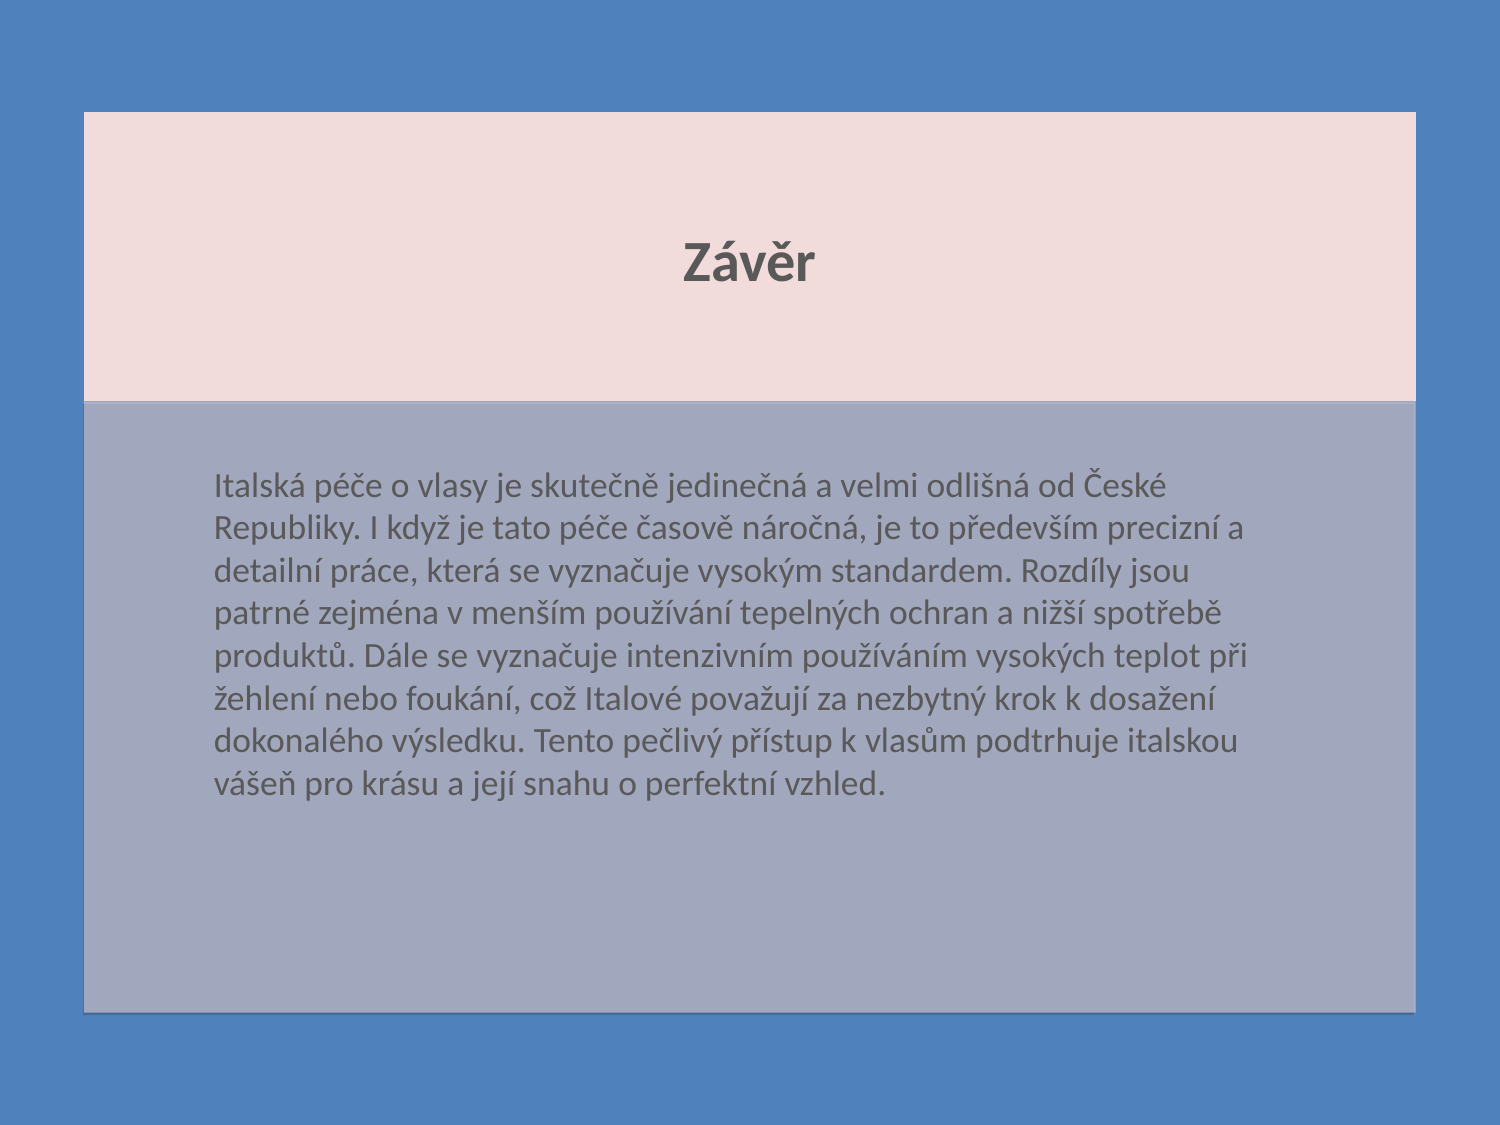

# Závěr
Italská péče o vlasy je skutečně jedinečná a velmi odlišná od České Republiky. I když je tato péče časově náročná, je to především precizní a detailní práce, která se vyznačuje vysokým standardem. Rozdíly jsou patrné zejména v menším používání tepelných ochran a nižší spotřebě produktů. Dále se vyznačuje intenzivním používáním vysokých teplot při žehlení nebo foukání, což Italové považují za nezbytný krok k dosažení dokonalého výsledku. Tento pečlivý přístup k vlasům podtrhuje italskou vášeň pro krásu a její snahu o perfektní vzhled.